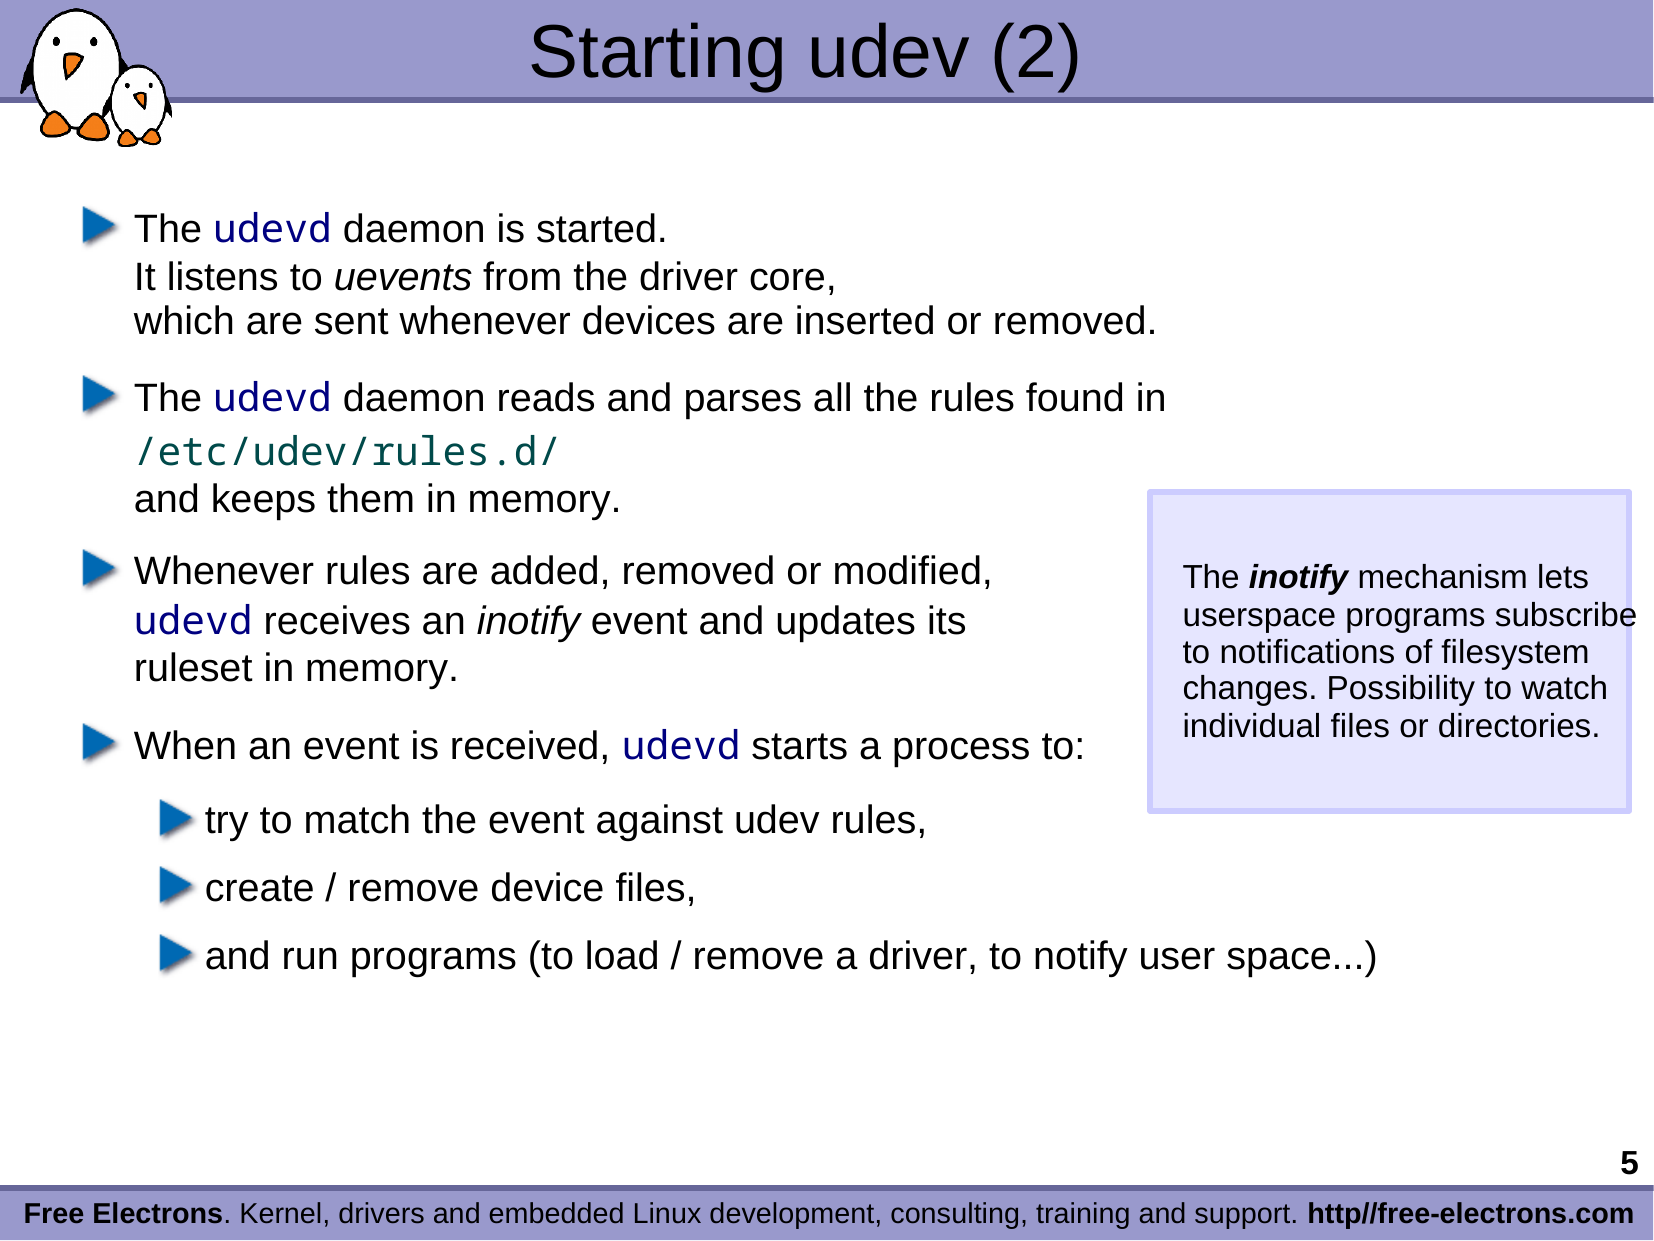

# Starting udev (2)
The udevd daemon is started.
It listens to uevents from the driver core,
which are sent whenever devices are inserted or removed.
The udevd daemon reads and parses all the rules found in /etc/udev/rules.d/
and keeps them in memory.
Whenever rules are added, removed or modified,
udevd receives an inotify event and updates its
ruleset in memory.
When an event is received, udevd starts a process to:
try to match the event against udev rules,
create / remove device files,
and run programs (to load / remove a driver, to notify user space...)
The inotify mechanism lets
userspace programs subscribe
to notifications of filesystem
changes. Possibility to watch
individual files or directories.